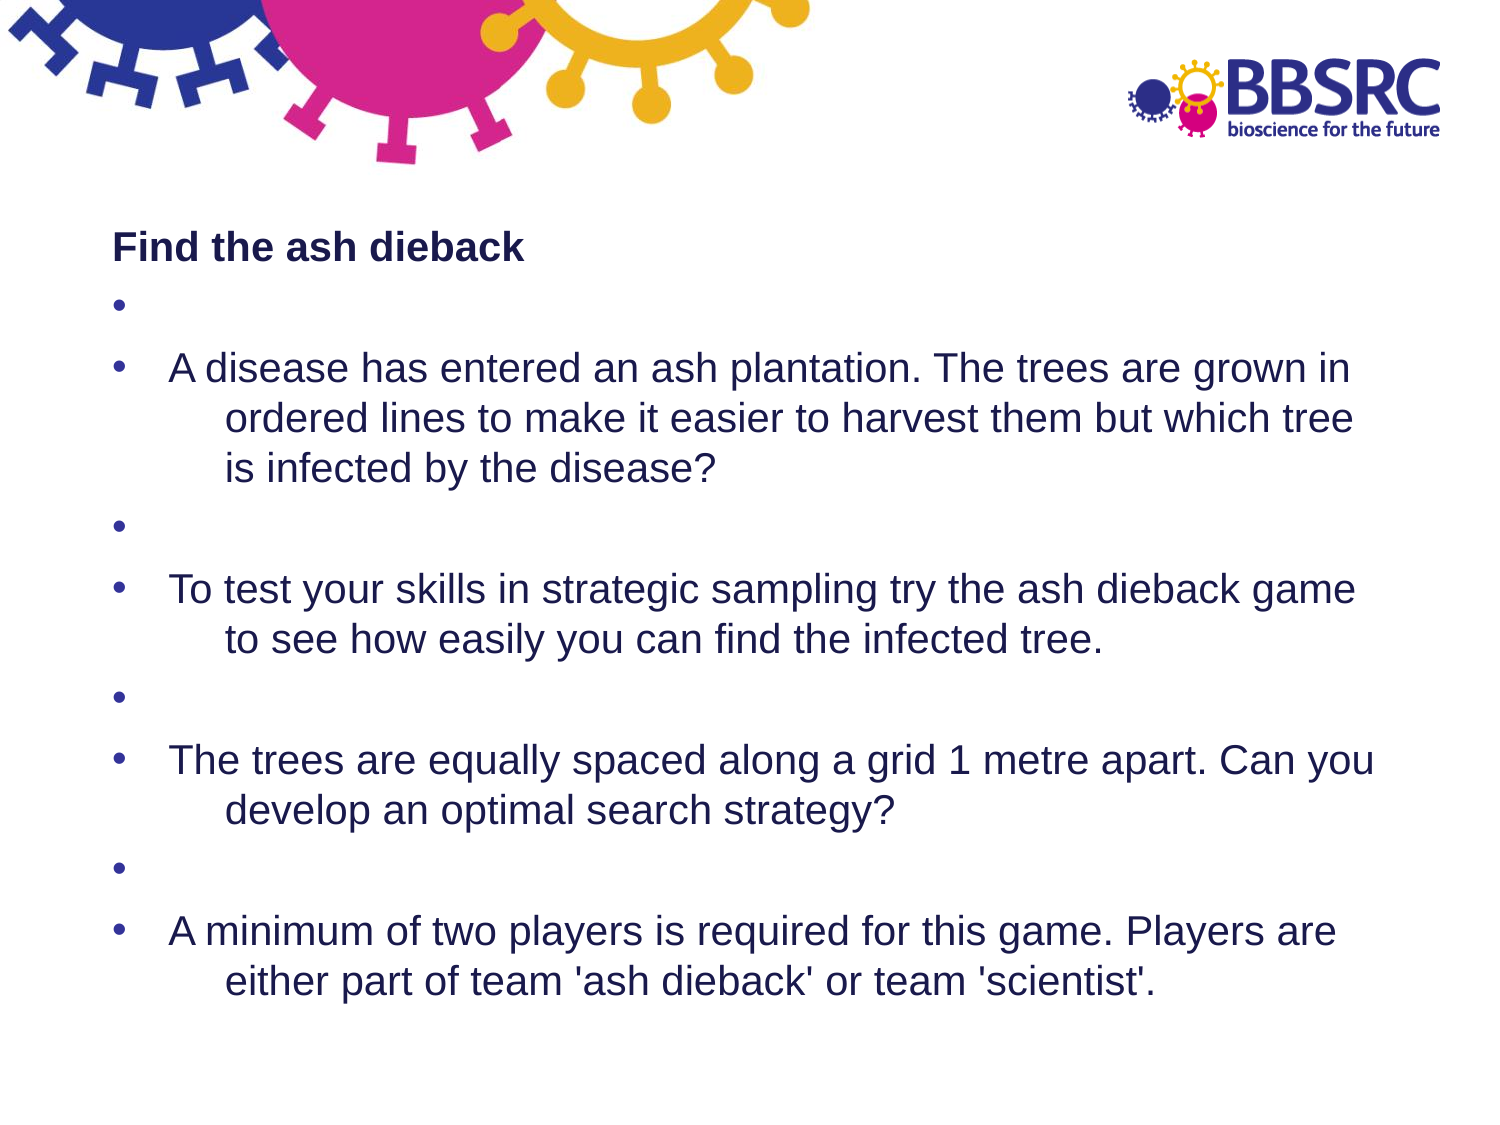

# Find the ash dieback
A disease has entered an ash plantation. The trees are grown in ordered lines to make it easier to harvest them but which tree is infected by the disease?
To test your skills in strategic sampling try the ash dieback game to see how easily you can find the infected tree.
The trees are equally spaced along a grid 1 metre apart. Can you develop an optimal search strategy?
A minimum of two players is required for this game. Players are either part of team 'ash dieback' or team 'scientist'.